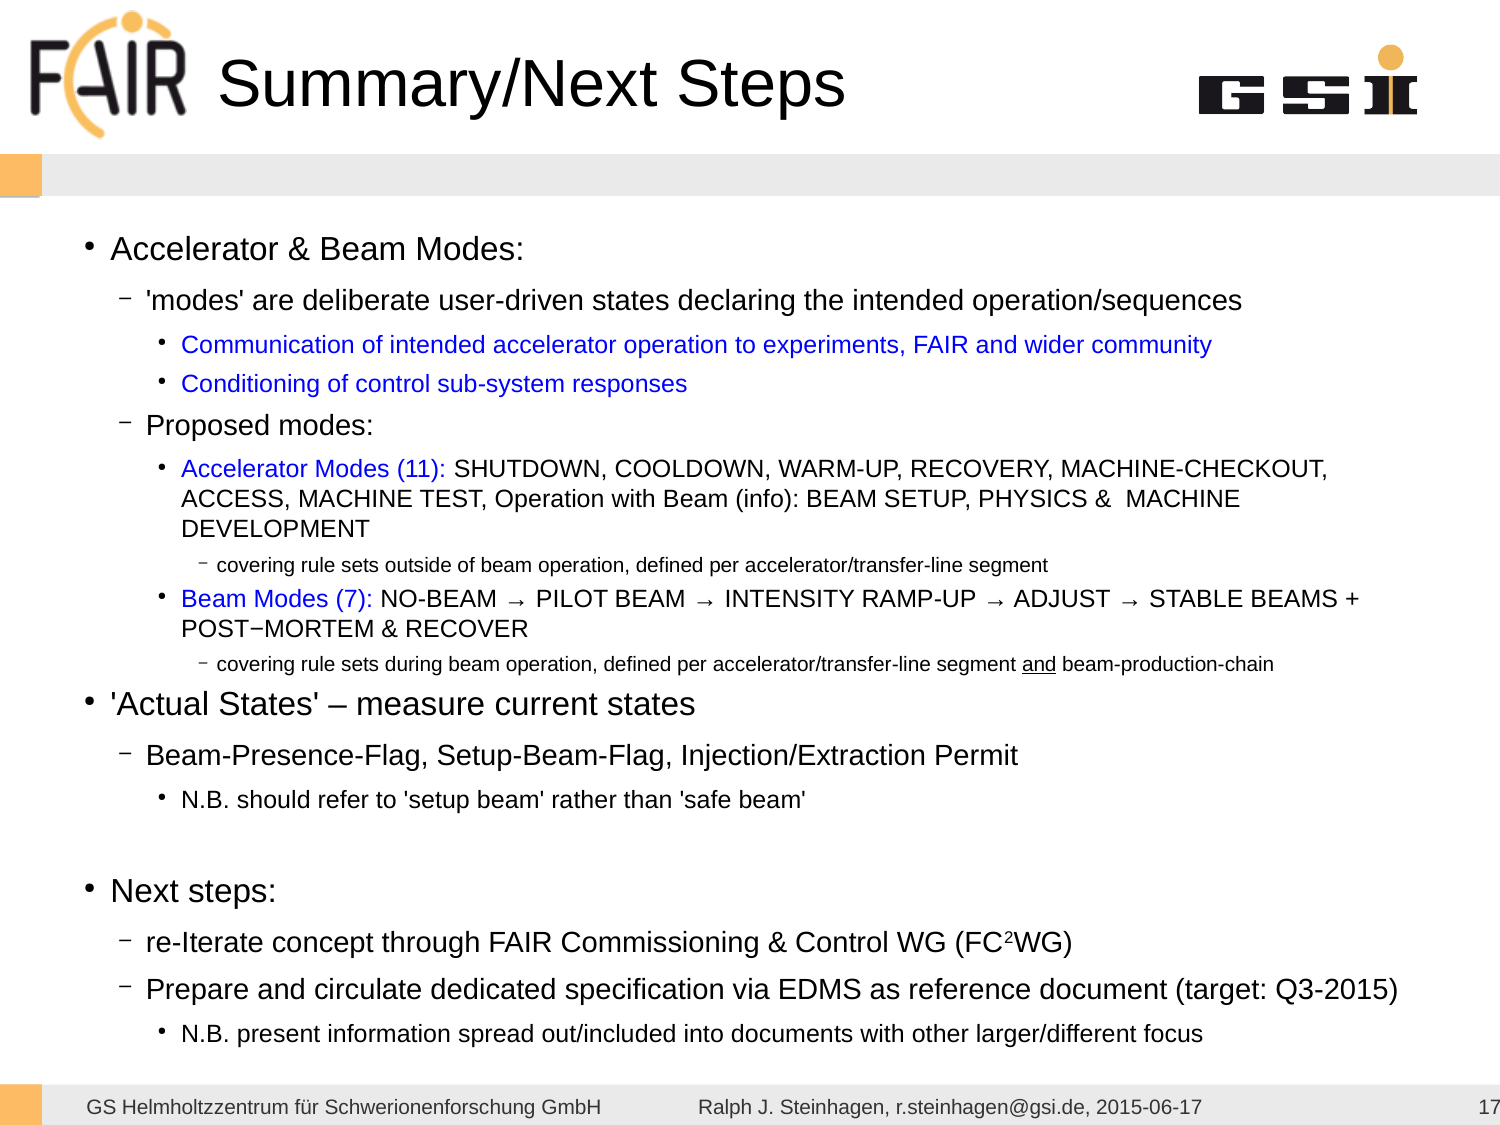

Summary/Next Steps
# Accelerator & Beam Modes:
'modes' are deliberate user-driven states declaring the intended operation/sequences
Communication of intended accelerator operation to experiments, FAIR and wider community
Conditioning of control sub-system responses
Proposed modes:
Accelerator Modes (11): SHUTDOWN, COOLDOWN, WARM-UP, RECOVERY, MACHINE-CHECKOUT, ACCESS, MACHINE TEST, Operation with Beam (info): BEAM SETUP, PHYSICS & MACHINE DEVELOPMENT
covering rule sets outside of beam operation, defined per accelerator/transfer-line segment
Beam Modes (7): NO-BEAM → PILOT BEAM → INTENSITY RAMP-UP → ADJUST → STABLE BEAMS + POST−MORTEM & RECOVER
covering rule sets during beam operation, defined per accelerator/transfer-line segment and beam-production-chain
'Actual States' – measure current states
Beam-Presence-Flag, Setup-Beam-Flag, Injection/Extraction Permit
N.B. should refer to 'setup beam' rather than 'safe beam'
Next steps:
re-Iterate concept through FAIR Commissioning & Control WG (FC2WG)
Prepare and circulate dedicated specification via EDMS as reference document (target: Q3-2015)
N.B. present information spread out/included into documents with other larger/different focus